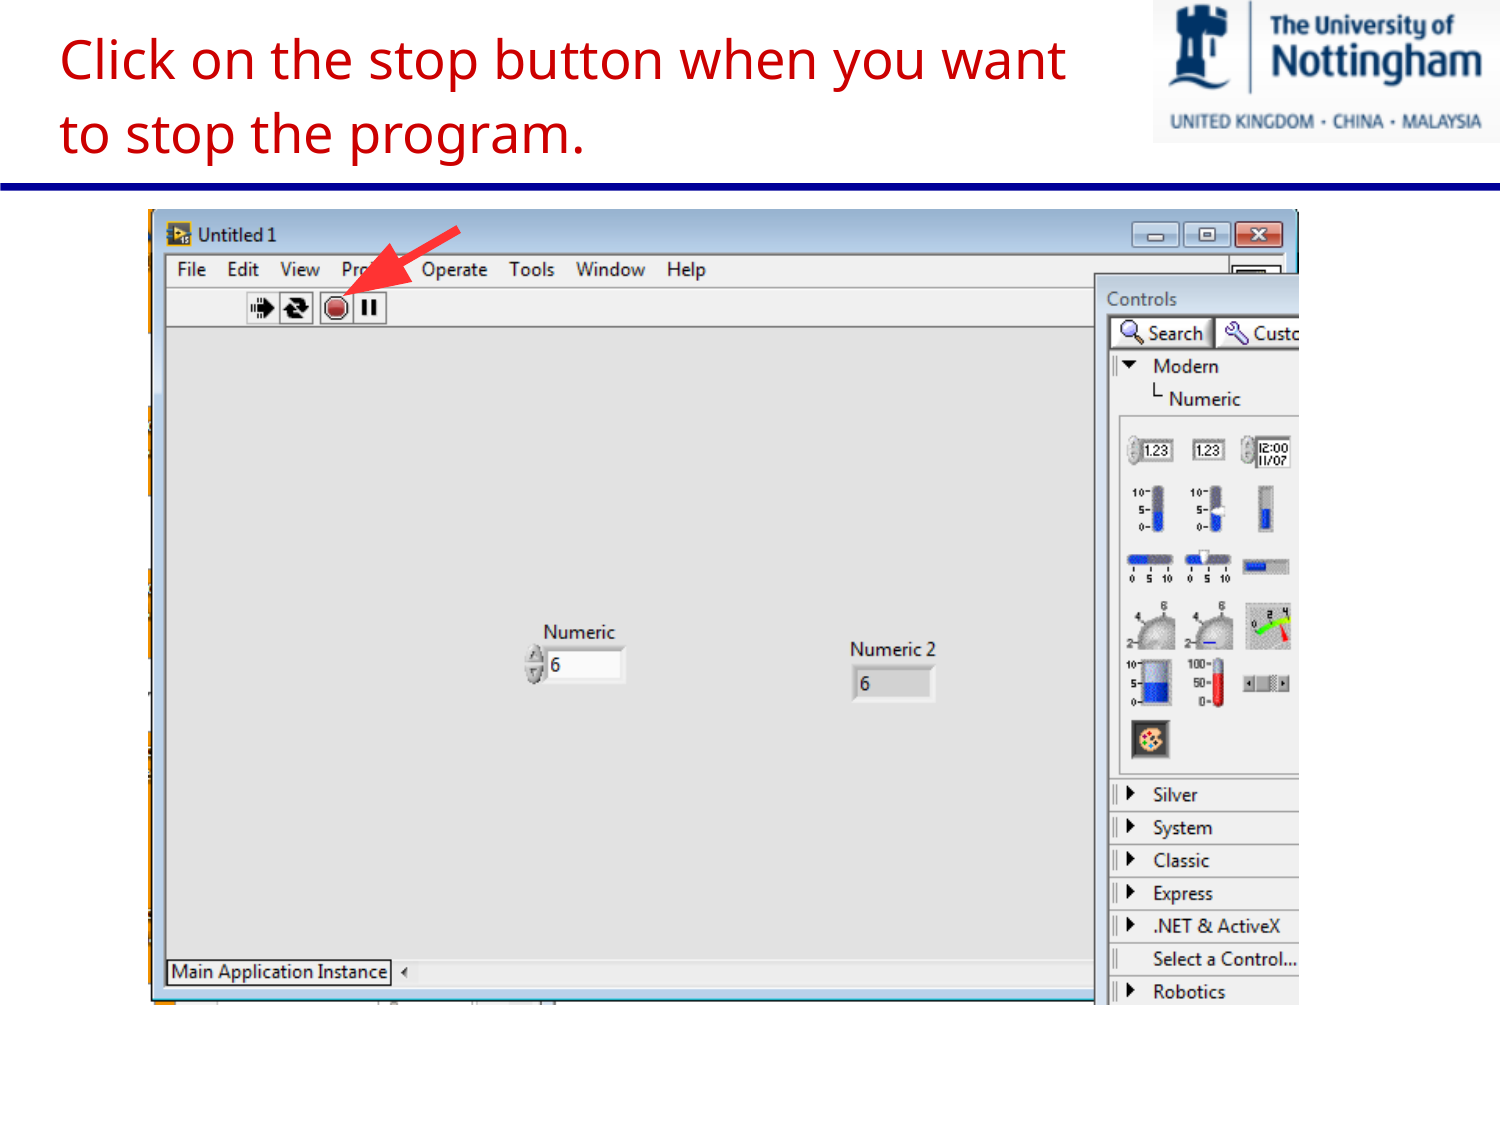

# Click on the stop button when you want to stop the program.